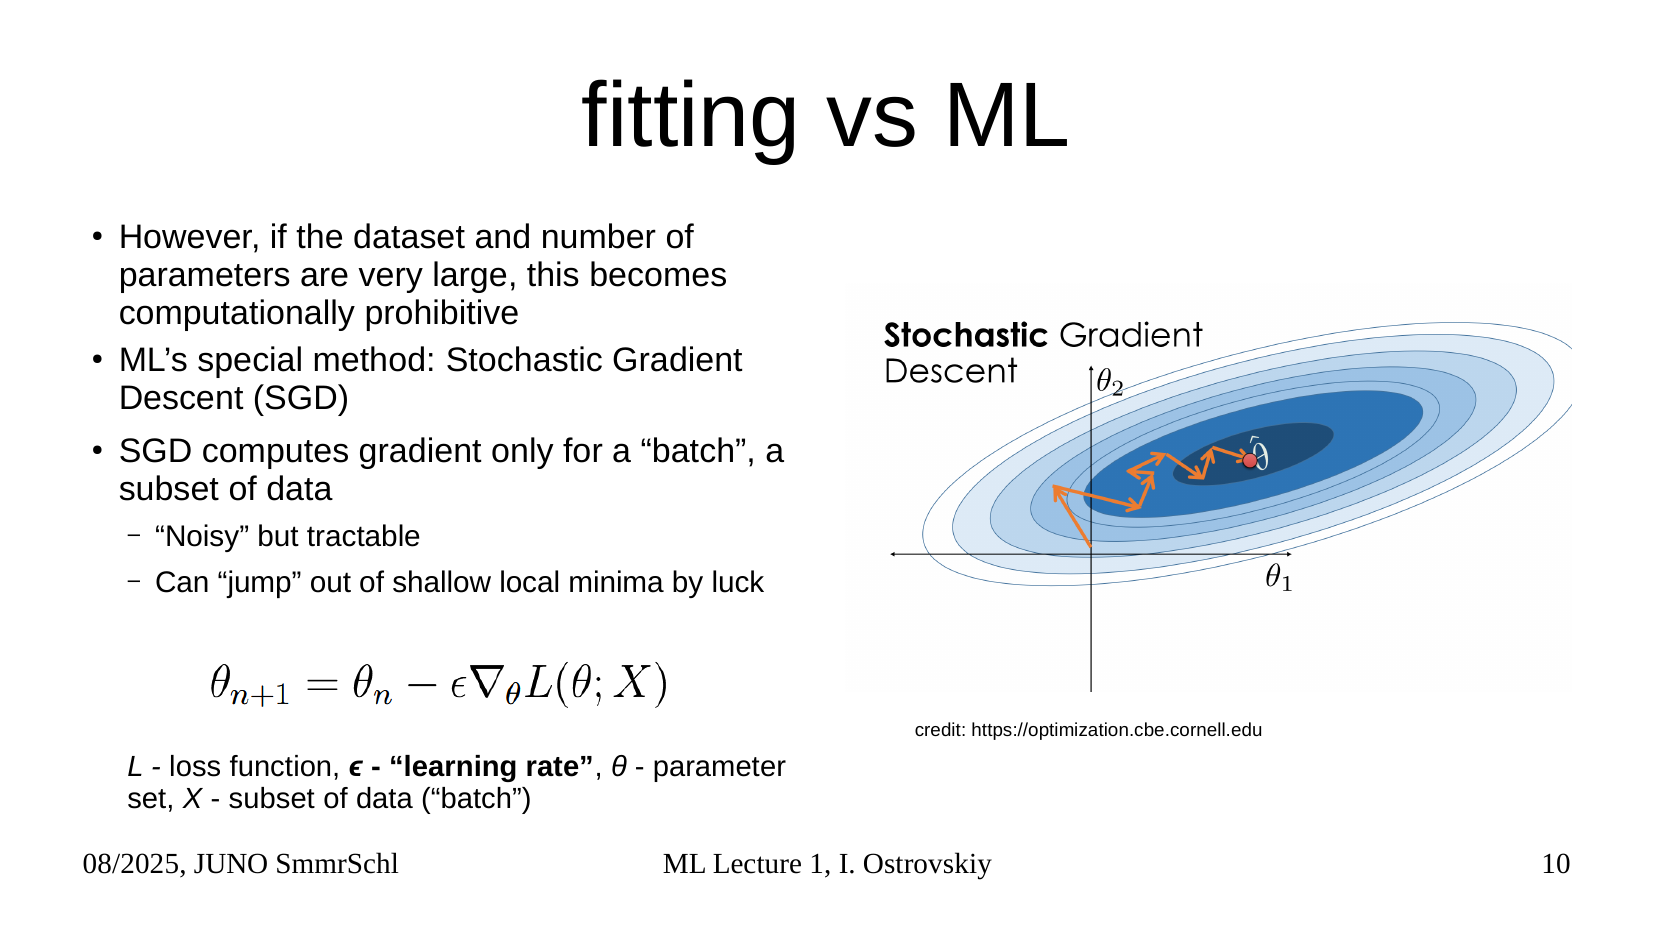

# fitting vs ML
However, if the dataset and number of parameters are very large, this becomes computationally prohibitive
ML’s special method: Stochastic Gradient Descent (SGD)
SGD computes gradient only for a “batch”, a subset of data
“Noisy” but tractable
Can “jump” out of shallow local minima by luck
credit: https://optimization.cbe.cornell.edu
L - loss function, ϵ - “learning rate”, θ - parameter set, X - subset of data (“batch”)
08/2025, JUNO SmmrSchl
ML Lecture 1, I. Ostrovskiy
10